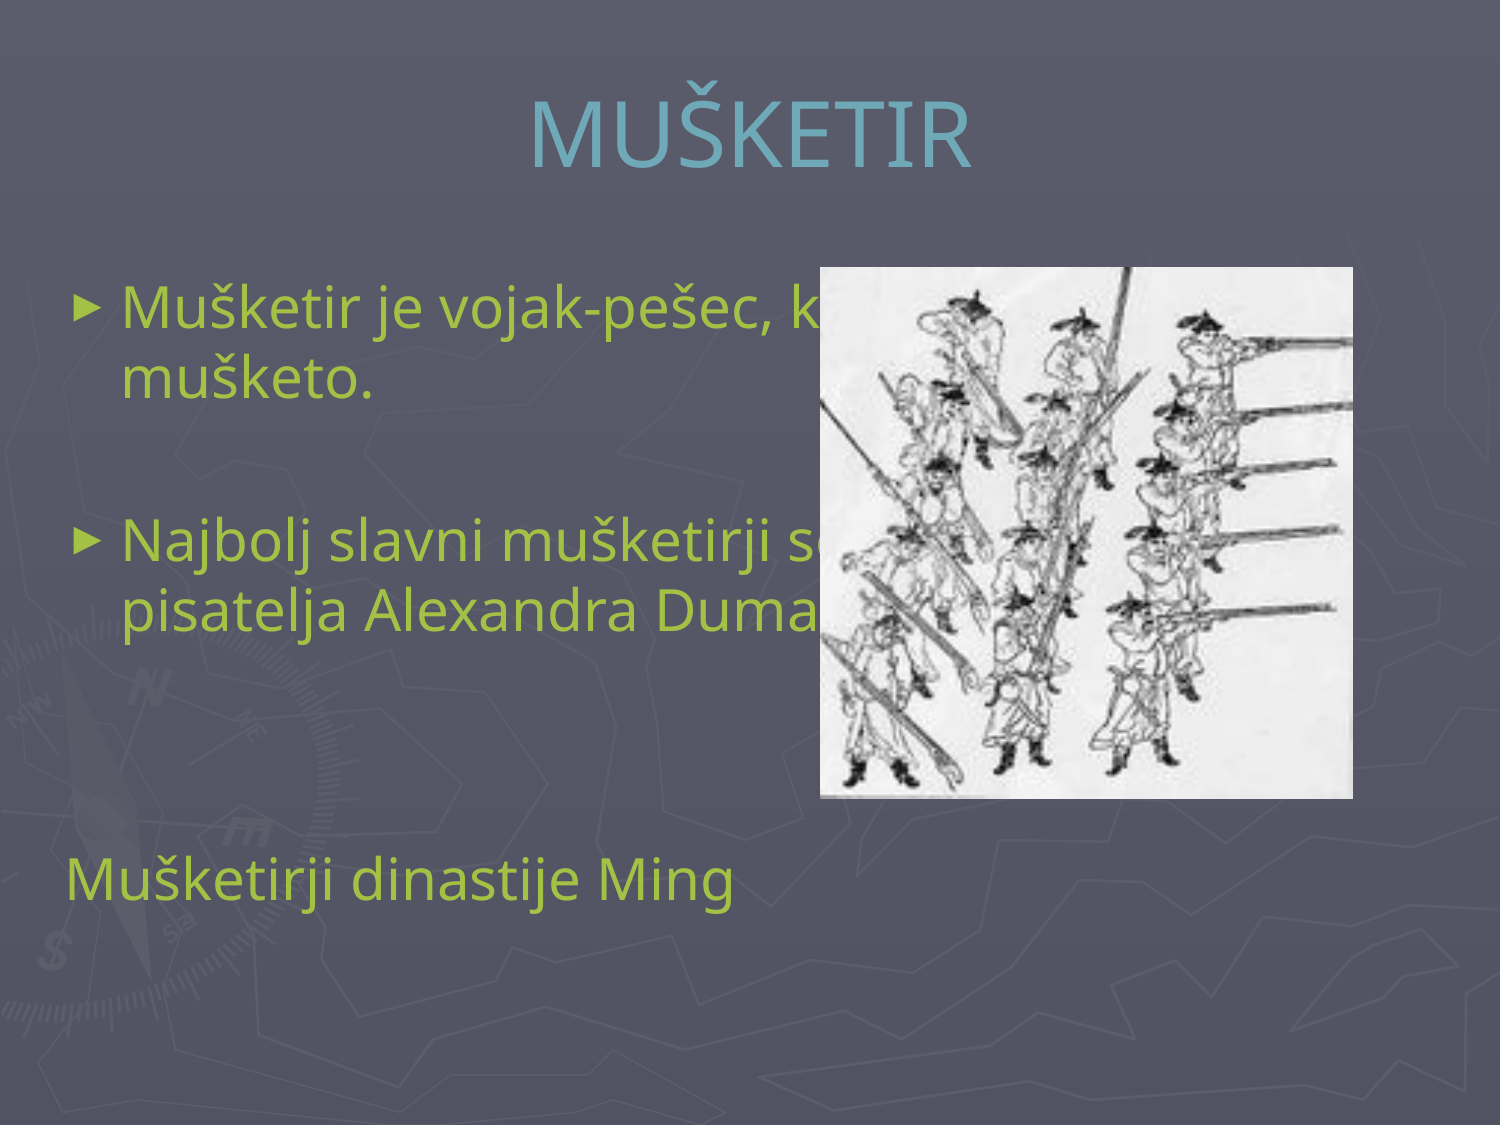

# MUŠKETIR
Mušketir je vojak-pešec, ki je oborožen z mušketo.
Najbolj slavni mušketirji so Trije mušketirji pisatelja Alexandra Dumasa.
Mušketirji dinastije Ming